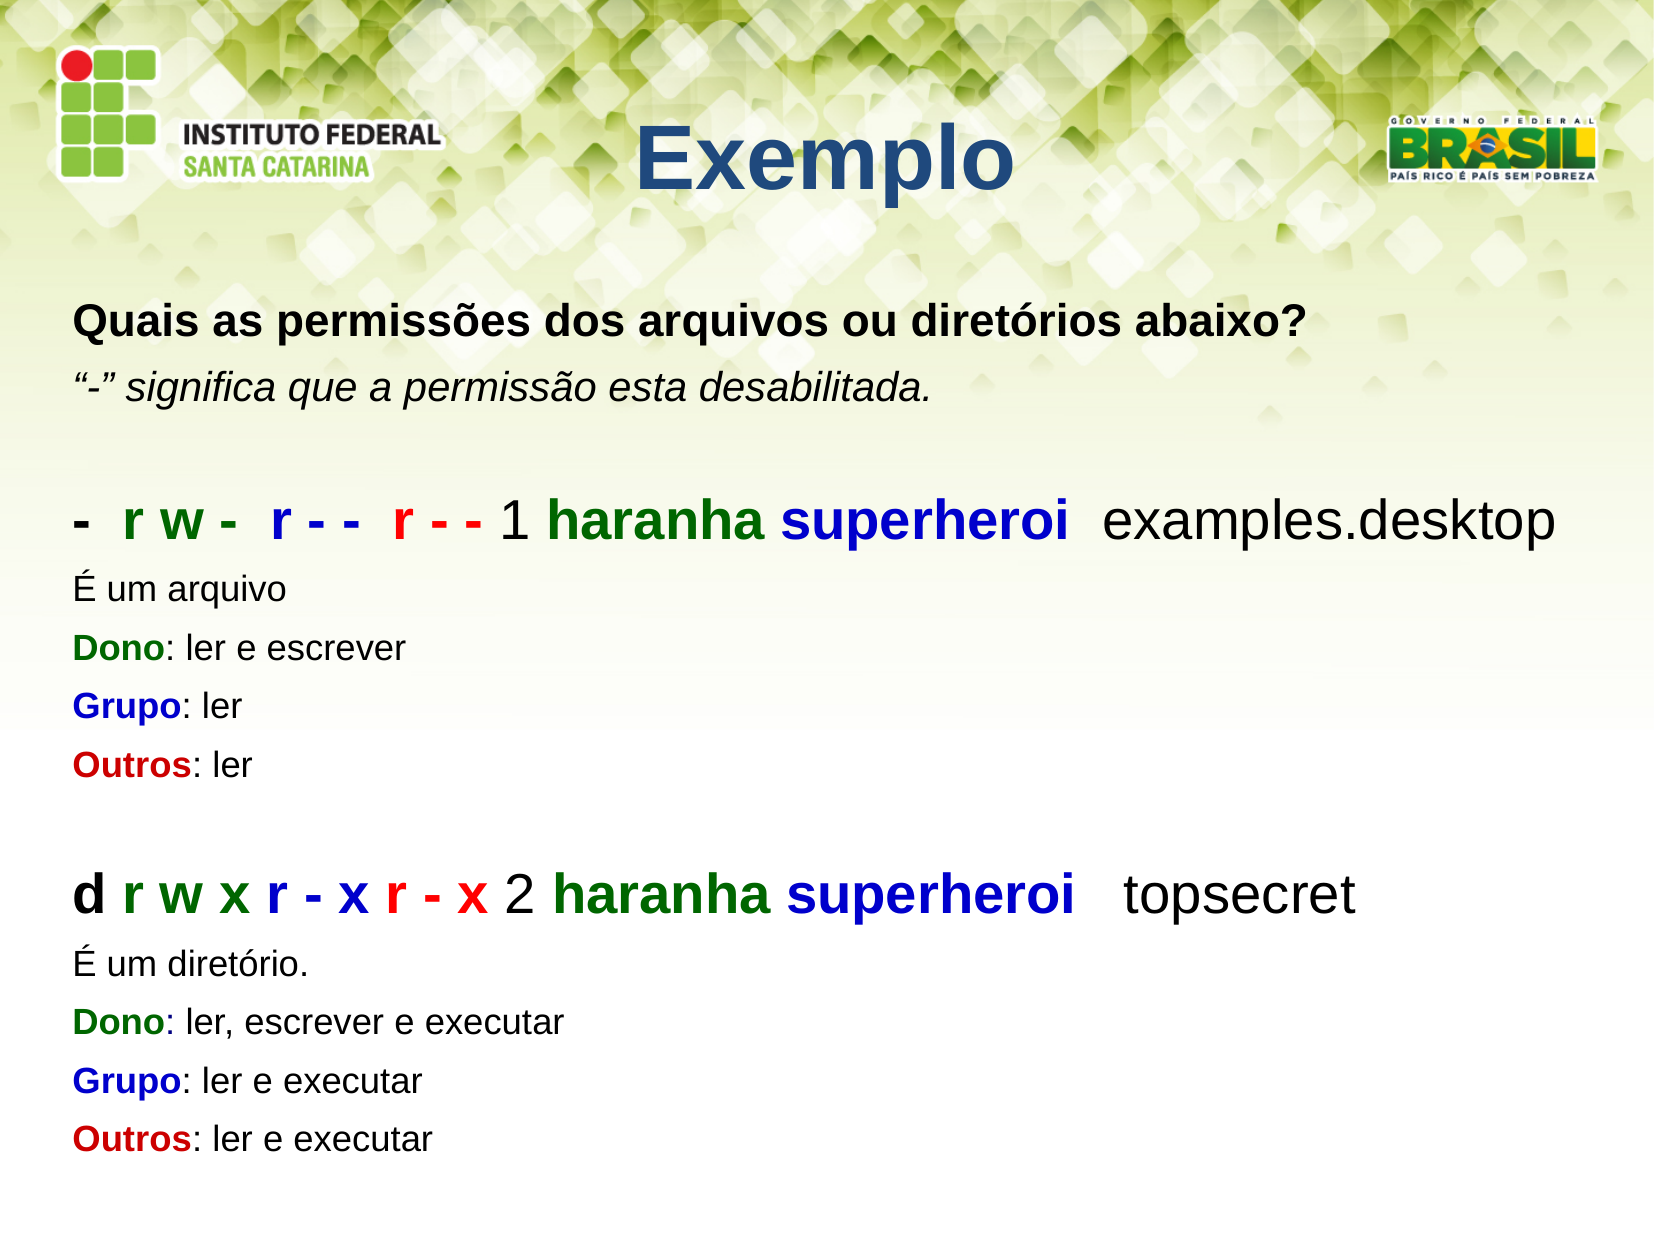

# Exemplo
Quais as permissões dos arquivos ou diretórios abaixo?
“-” significa que a permissão esta desabilitada.
- r w - r - - r - - 1 haranha superheroi examples.desktop
É um arquivo
Dono: ler e escrever
Grupo: ler
Outros: ler
d r w x r - x r - x 2 haranha superheroi topsecret
É um diretório.
Dono: ler, escrever e executar
Grupo: ler e executar
Outros: ler e executar